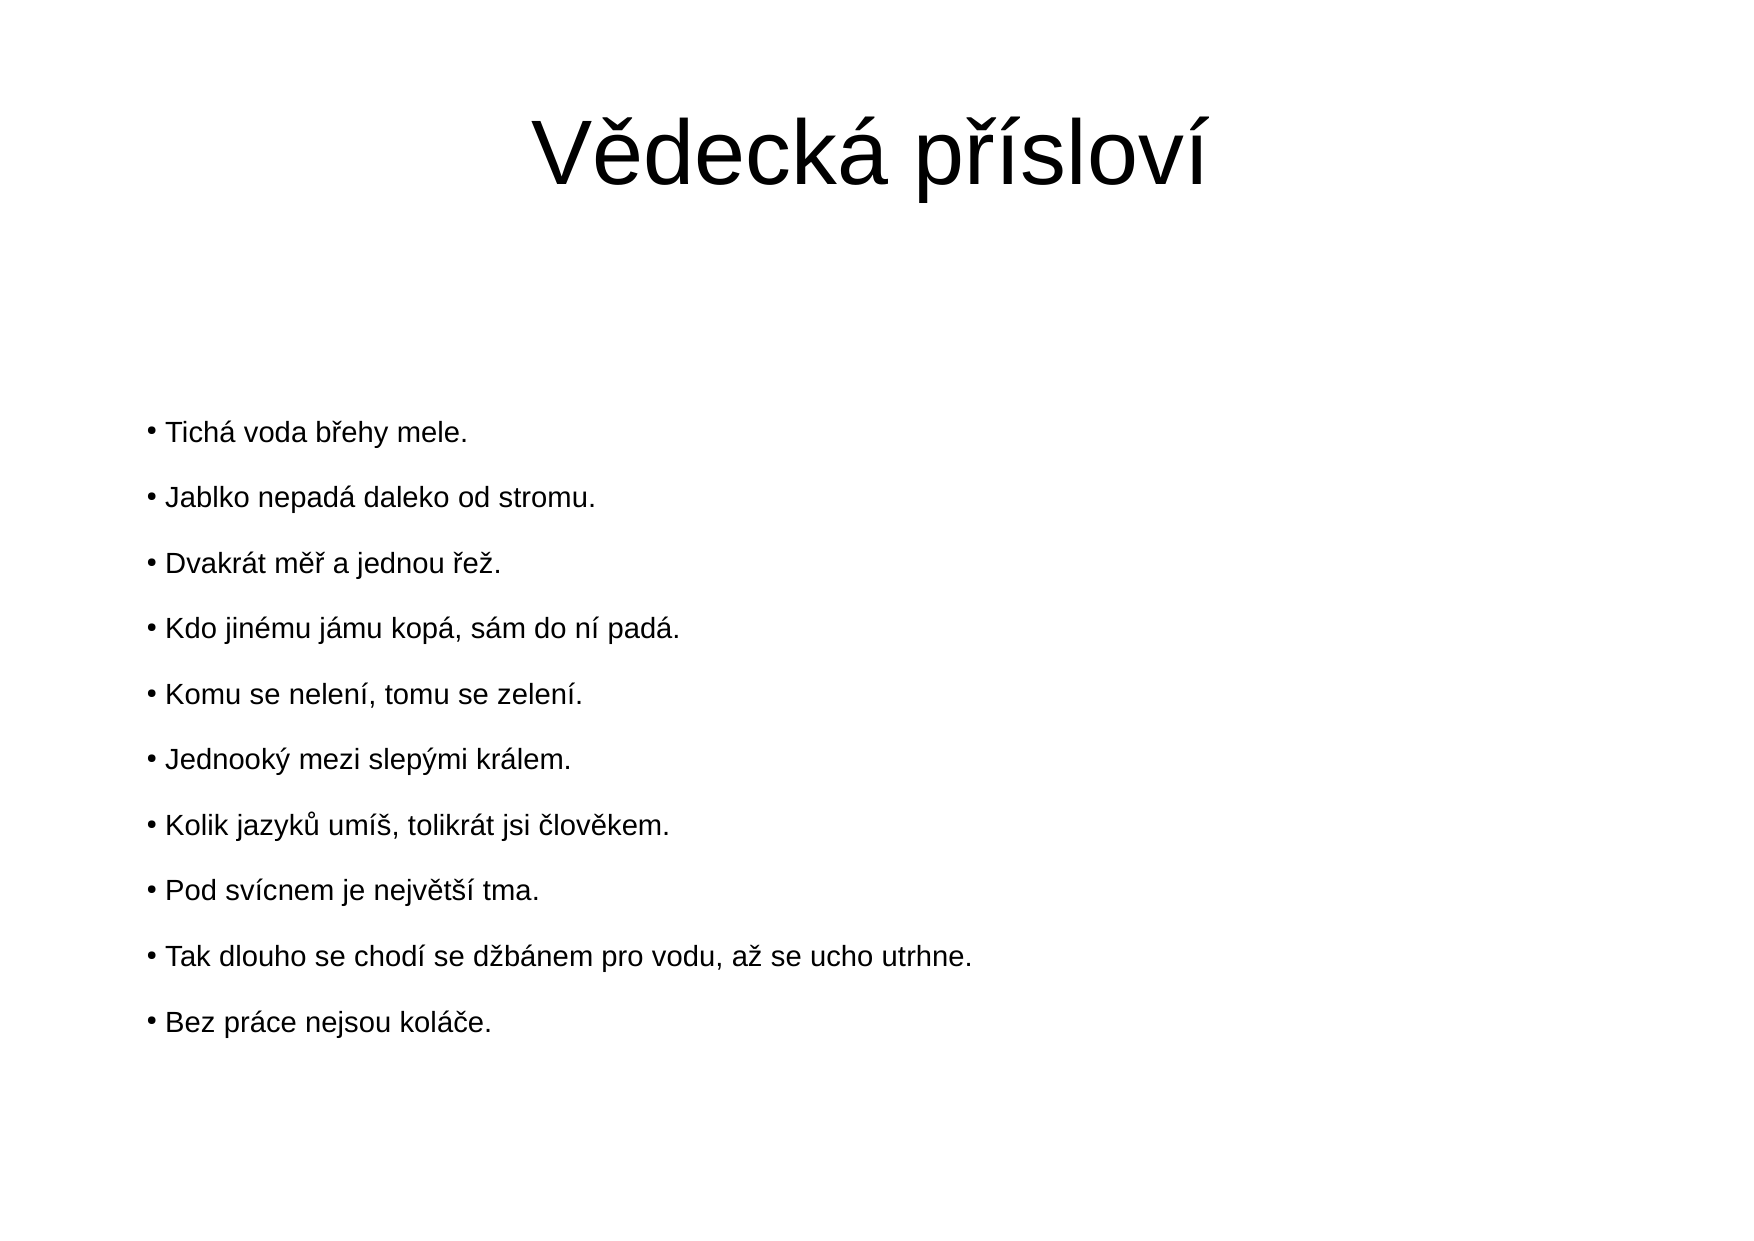

# Vědecká přísloví
 Tichá voda břehy mele.
 Jablko nepadá daleko od stromu.
 Dvakrát měř a jednou řež.
 Kdo jinému jámu kopá, sám do ní padá.
 Komu se nelení, tomu se zelení.
 Jednooký mezi slepými králem.
 Kolik jazyků umíš, tolikrát jsi člověkem.
 Pod svícnem je největší tma.
 Tak dlouho se chodí se džbánem pro vodu, až se ucho utrhne.
 Bez práce nejsou koláče.